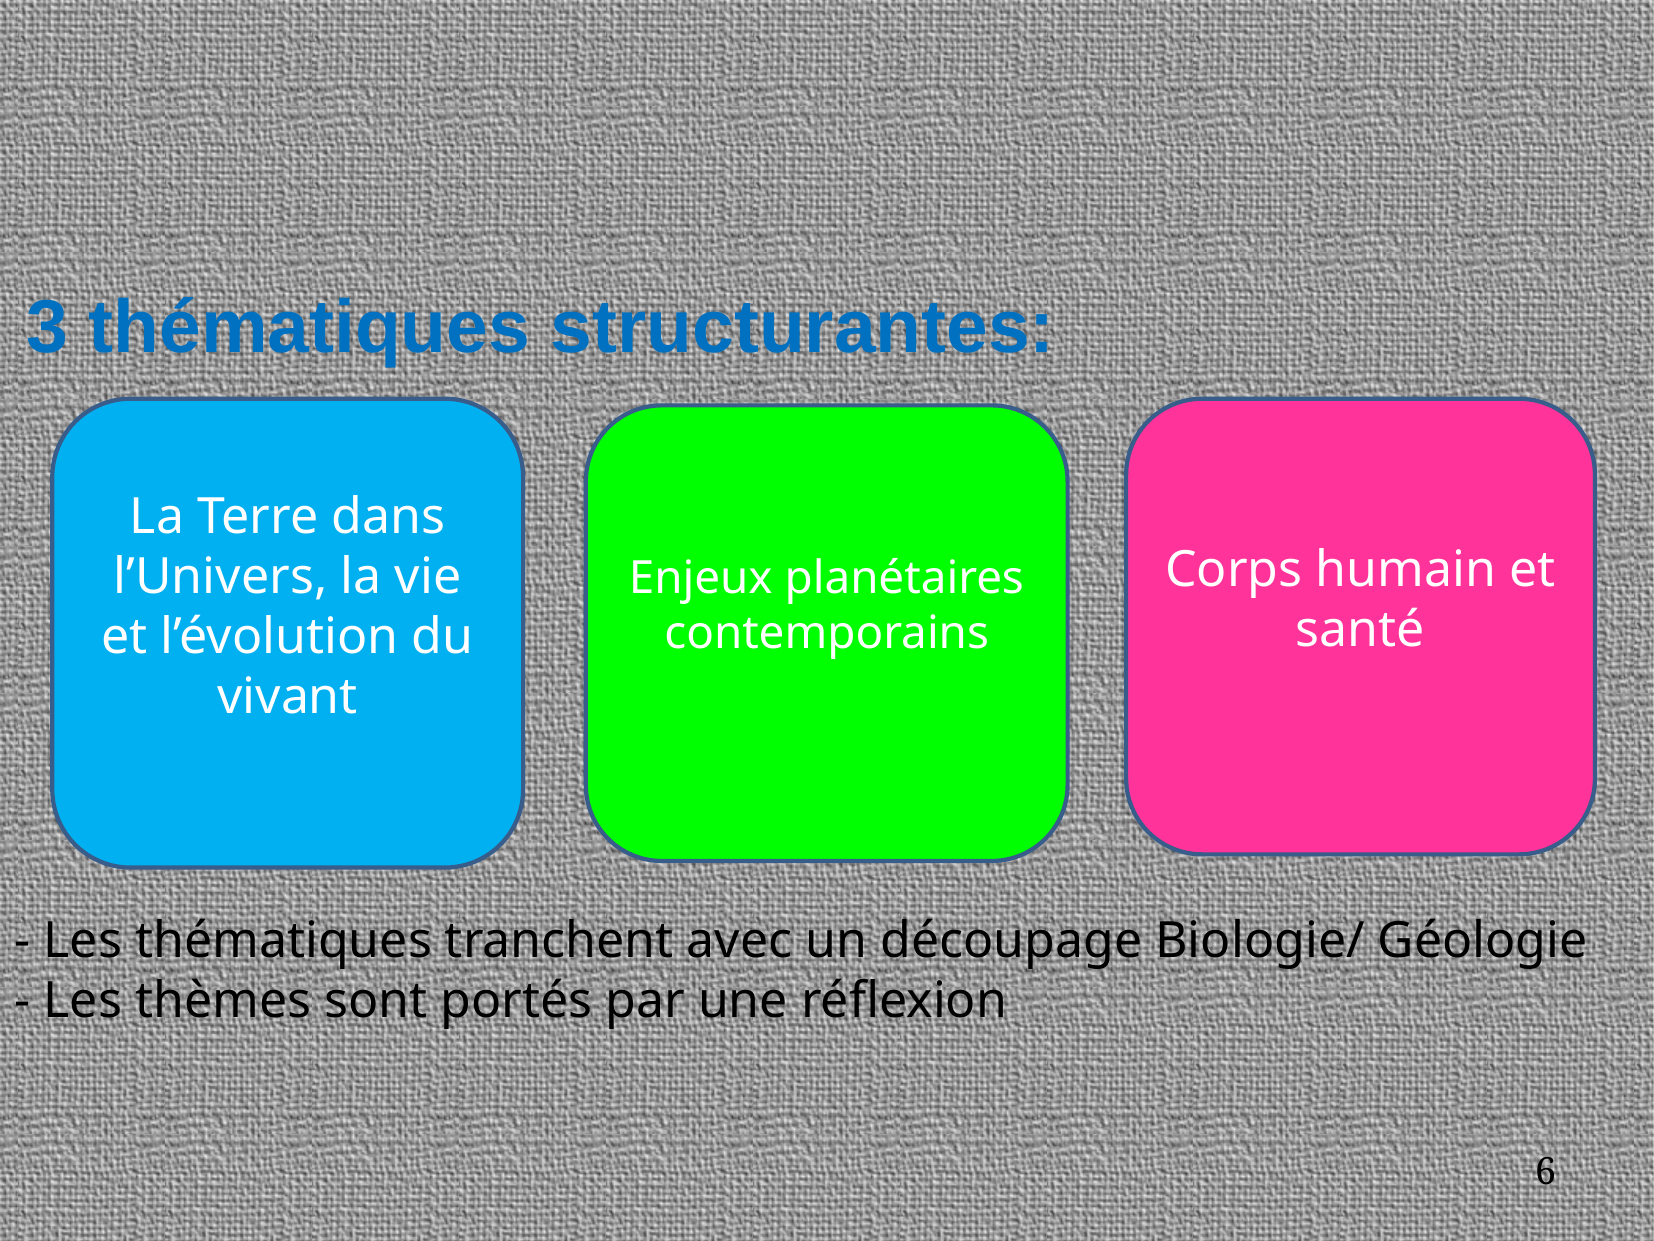

3 thématiques structurantes:
- Les thématiques tranchent avec un découpage Biologie/ Géologie
- Les thèmes sont portés par une réflexion
La Terre dans l’Univers, la vie et l’évolution du vivant
Corps humain et santé
Enjeux planétaires contemporains
6